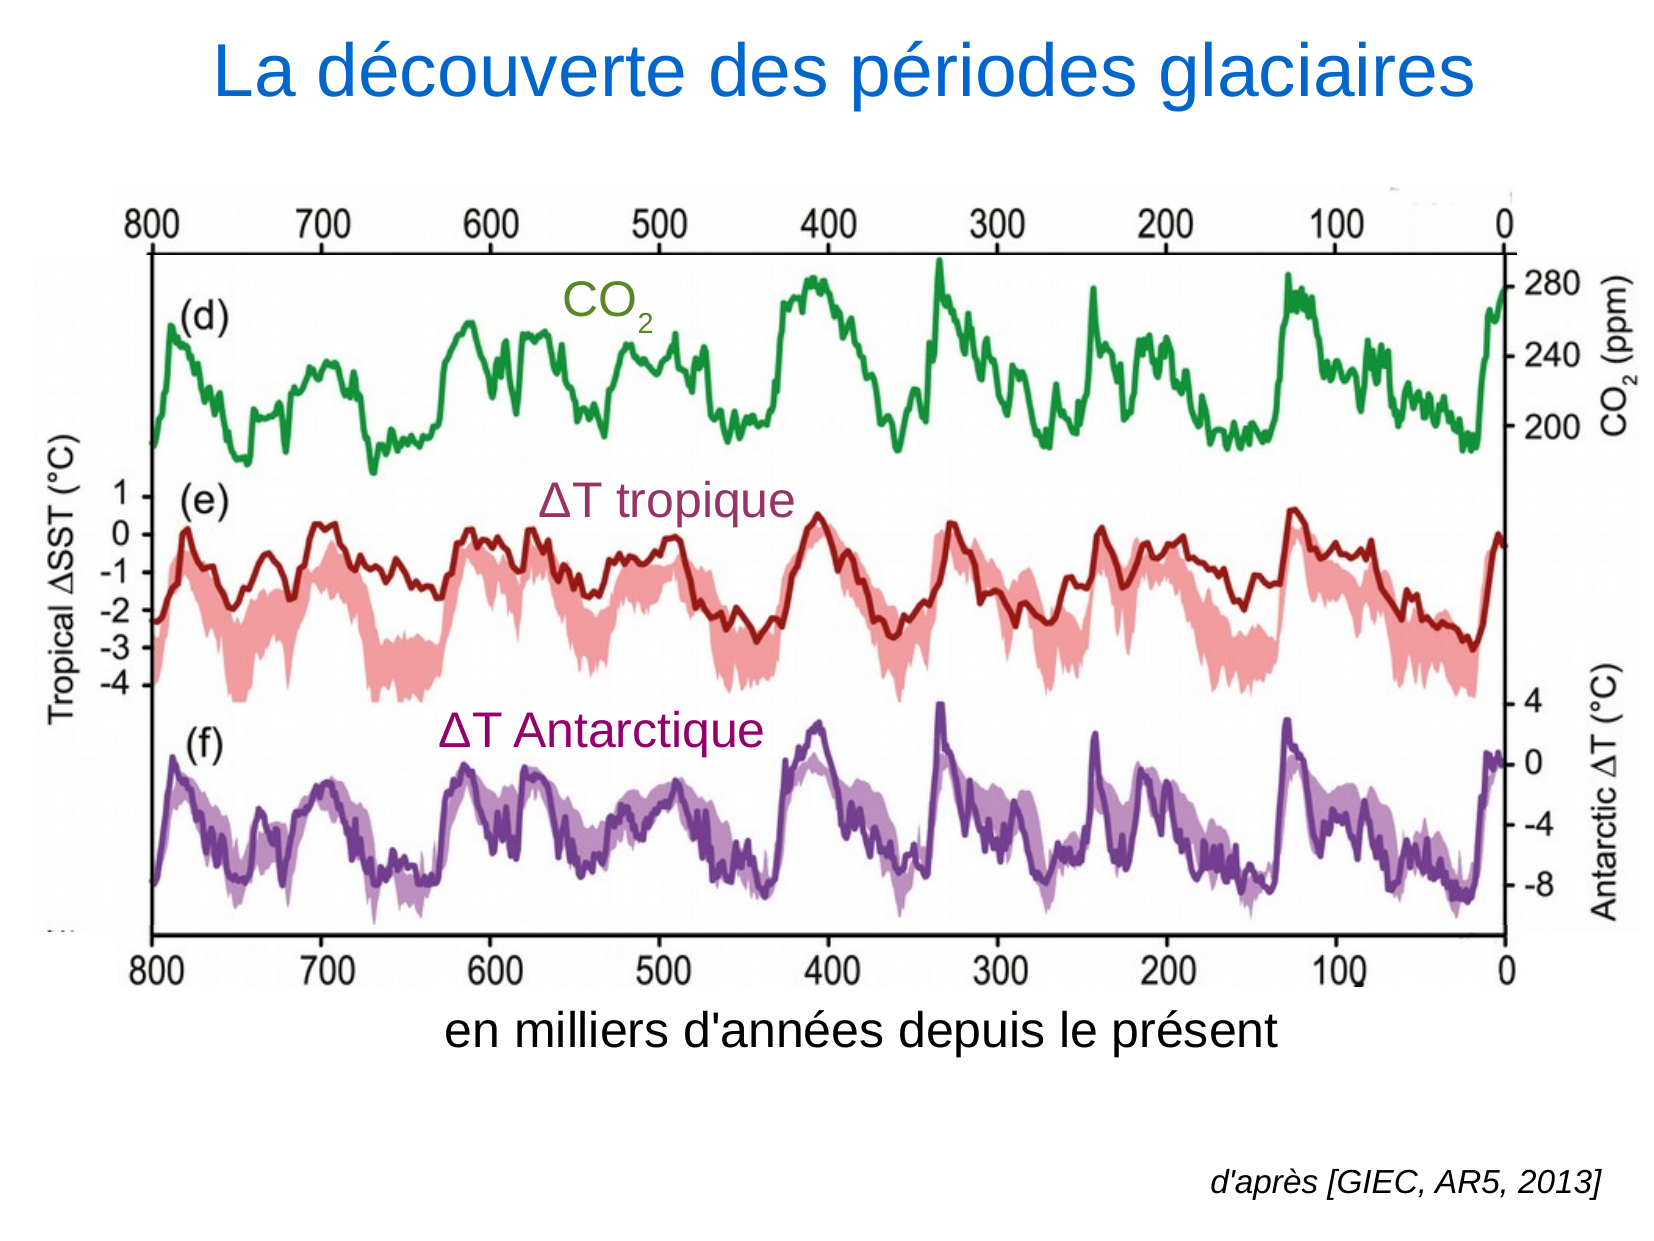

# La découverte des périodes glaciaires
CO2
ΔT tropique
ΔT Antarctique
en milliers d'années depuis le présent
d'après [GIEC, AR5, 2013]